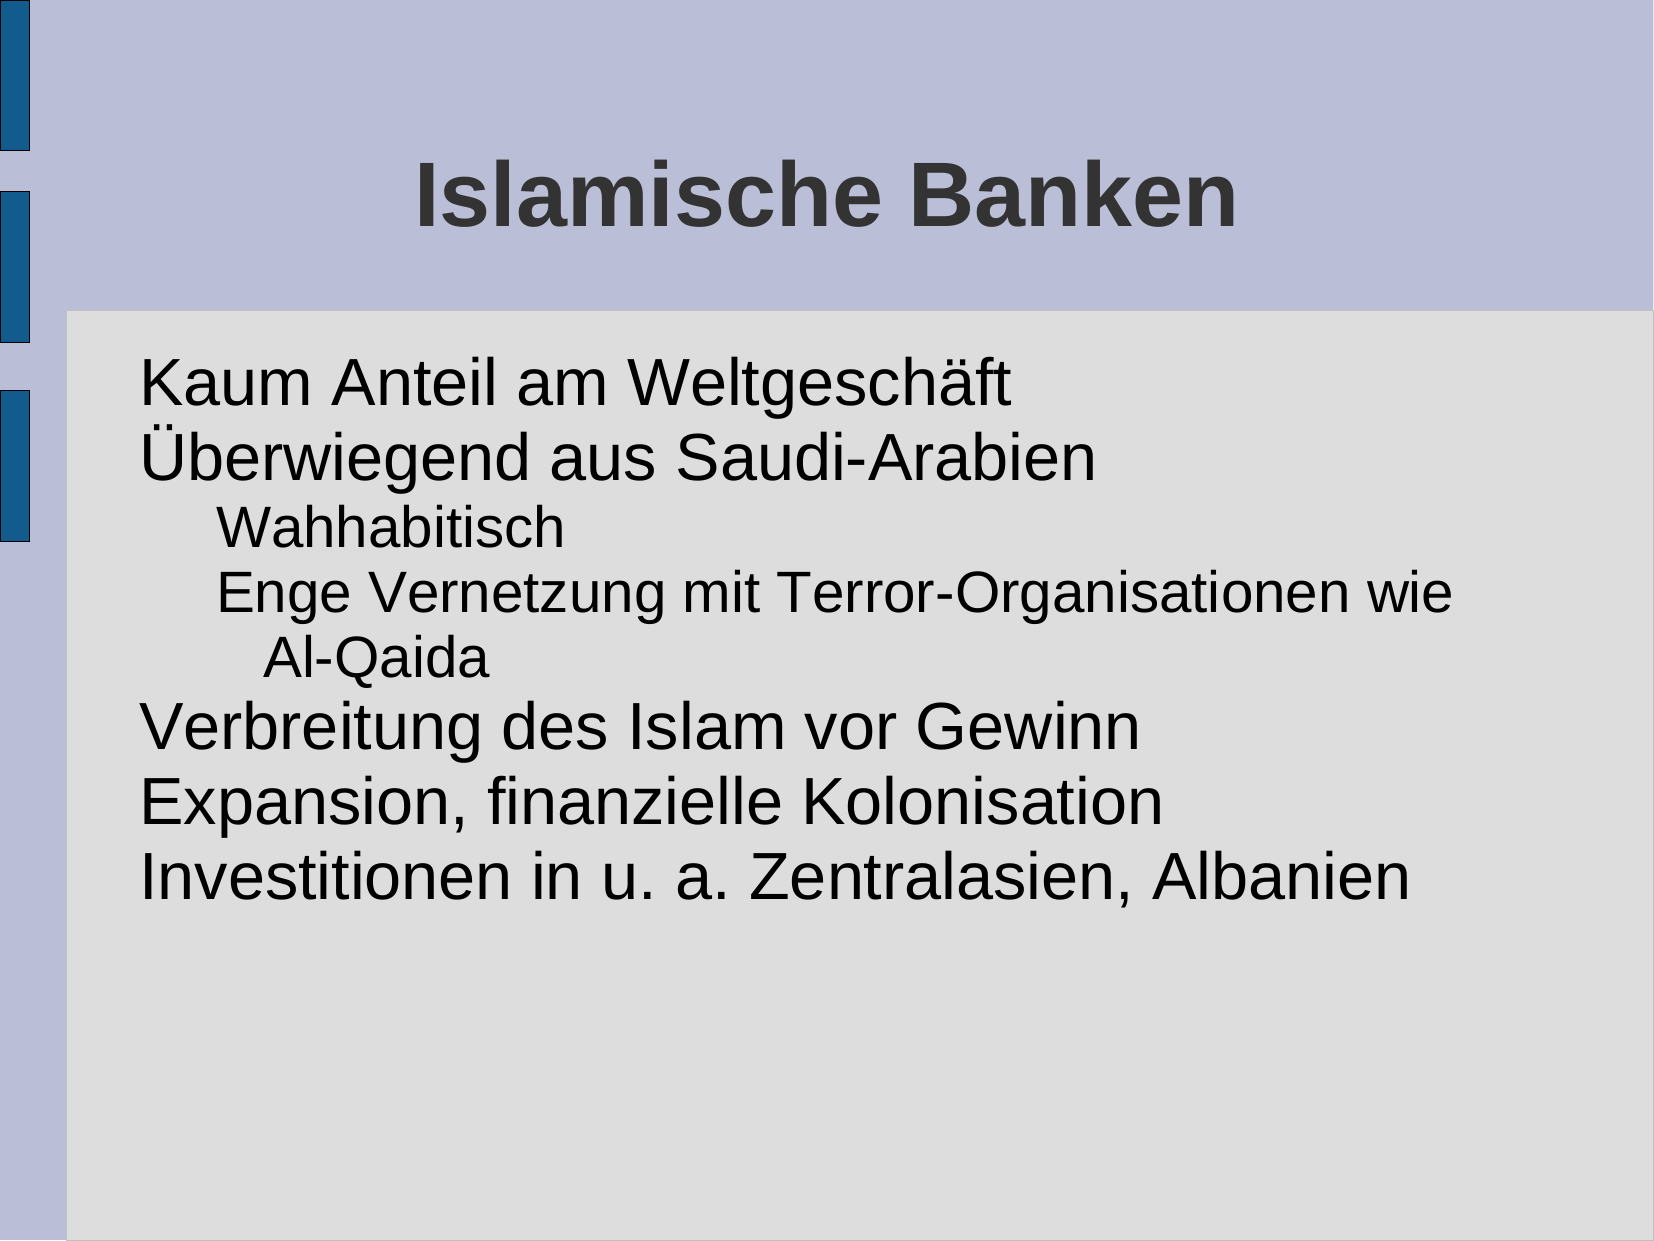

# Islamische Banken
Kaum Anteil am Weltgeschäft
Überwiegend aus Saudi-Arabien
Wahhabitisch
Enge Vernetzung mit Terror-Organisationen wie Al-Qaida
Verbreitung des Islam vor Gewinn
Expansion, finanzielle Kolonisation
Investitionen in u. a. Zentralasien, Albanien